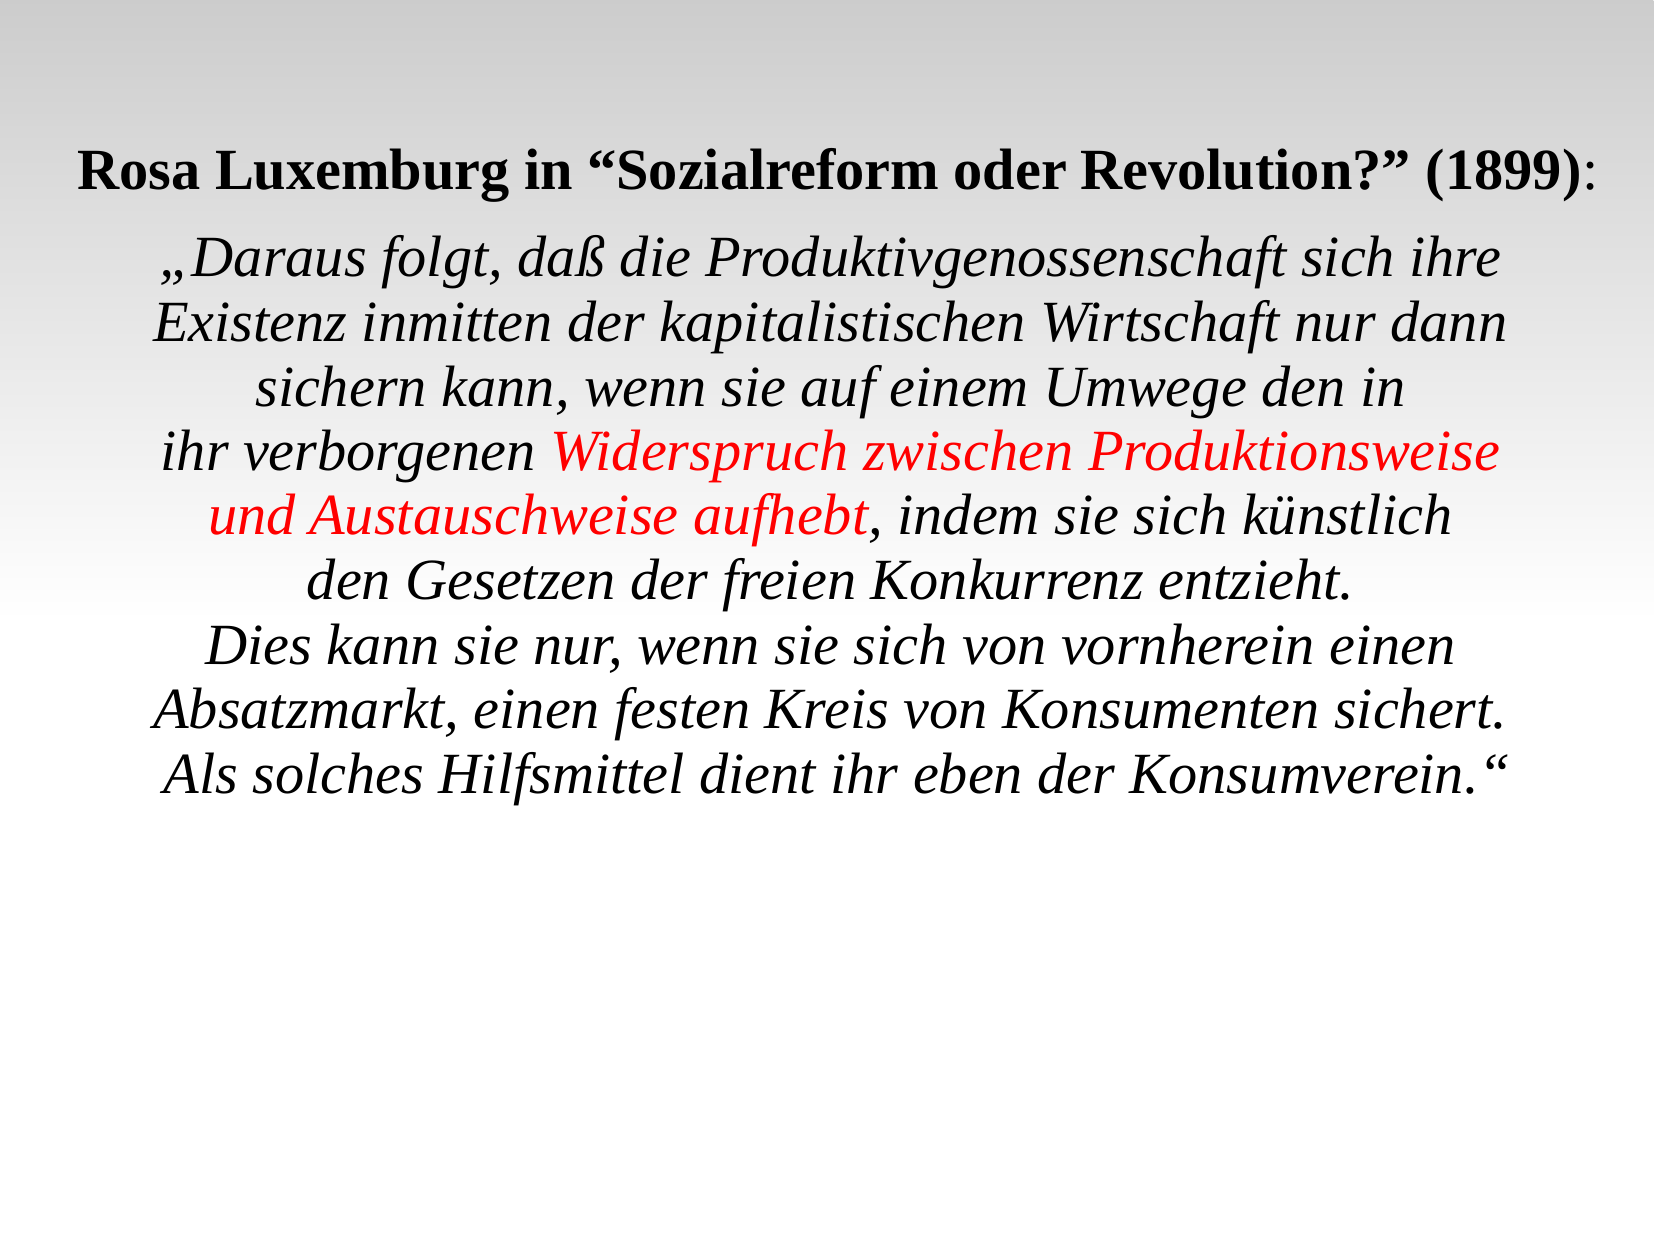

Rosa Luxemburg in “Sozialreform oder Revolution?” (1899):
„Daraus folgt, daß die Produktivgenossenschaft sich ihre
Existenz inmitten der kapitalistischen Wirtschaft nur dann
sichern kann, wenn sie auf einem Umwege den in
ihr verborgenen Widerspruch zwischen Produktionsweise
und Austauschweise aufhebt, indem sie sich künstlich
den Gesetzen der freien Konkurrenz entzieht.
Dies kann sie nur, wenn sie sich von vornherein einen
Absatzmarkt, einen festen Kreis von Konsumenten sichert.
Als solches Hilfsmittel dient ihr eben der Konsumverein.“